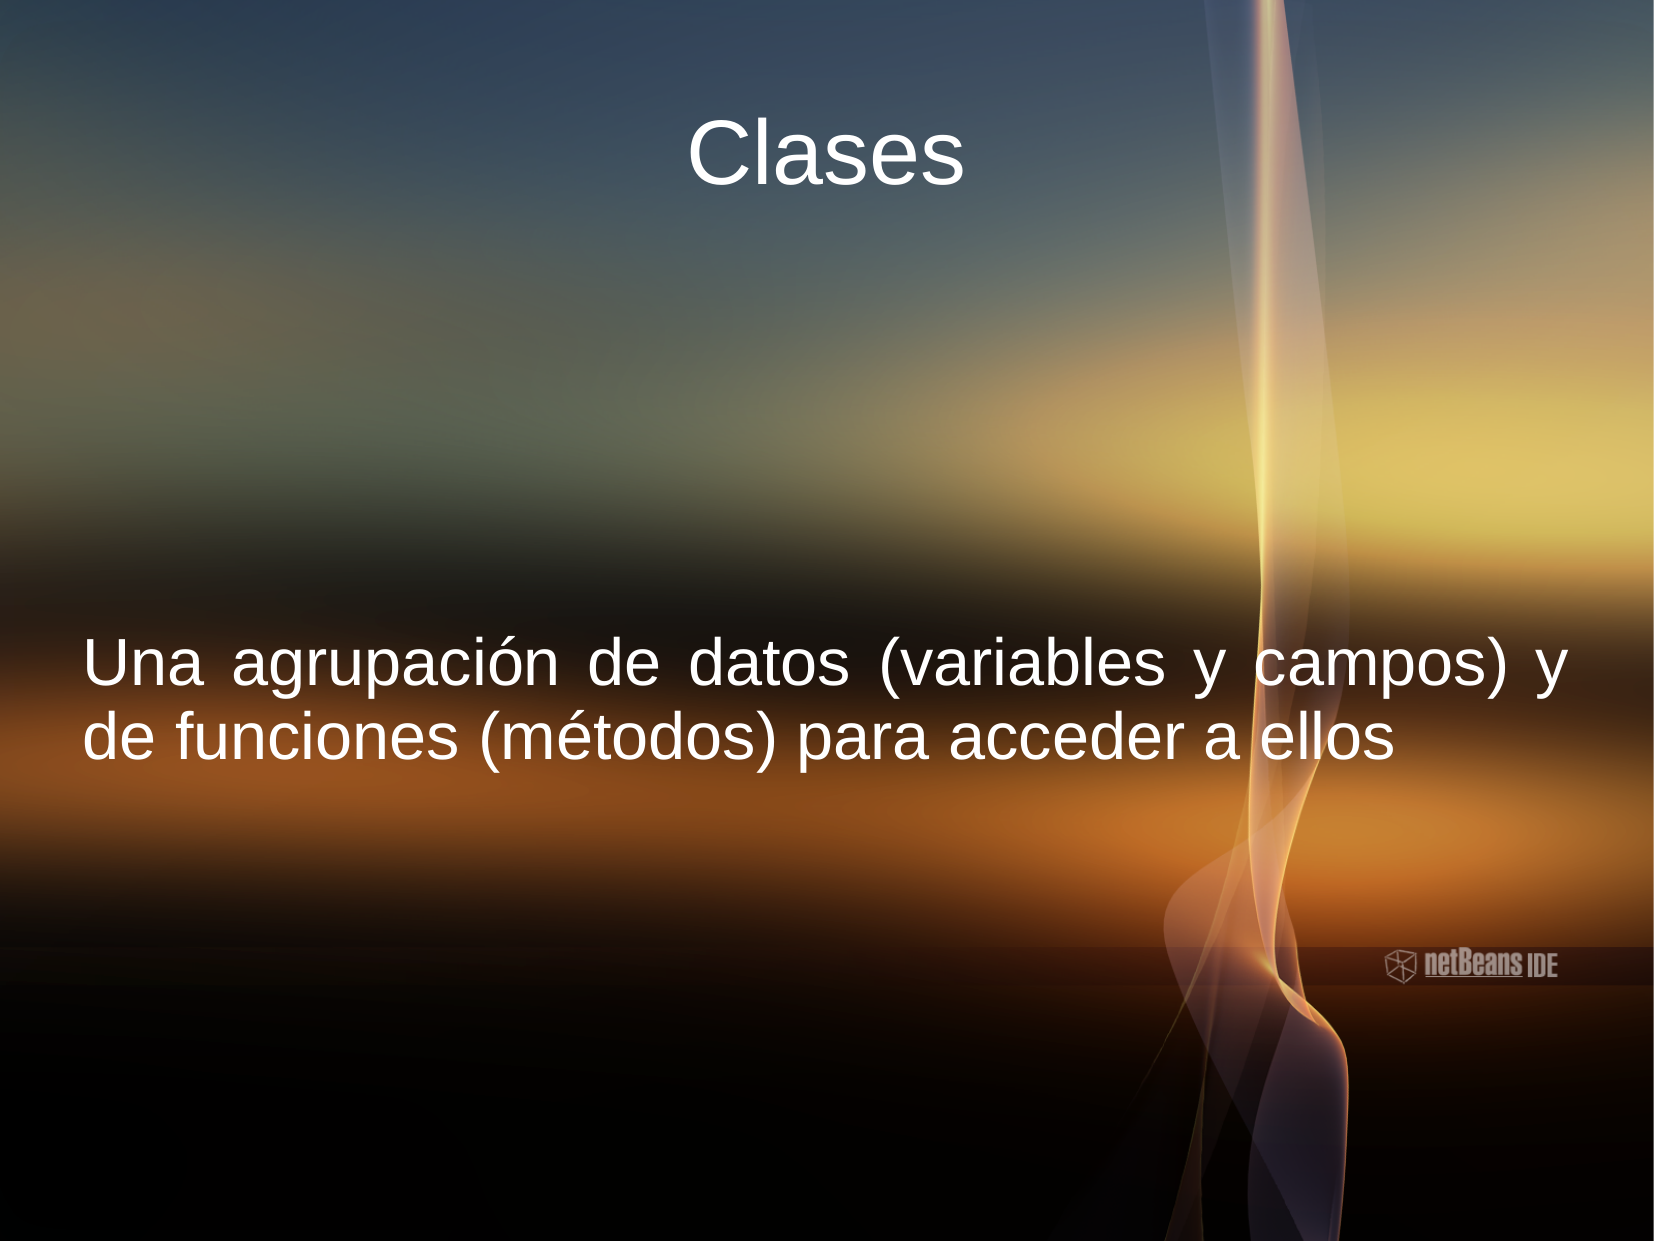

# Clases
Una agrupación de datos (variables y campos) y de funciones (métodos) para acceder a ellos